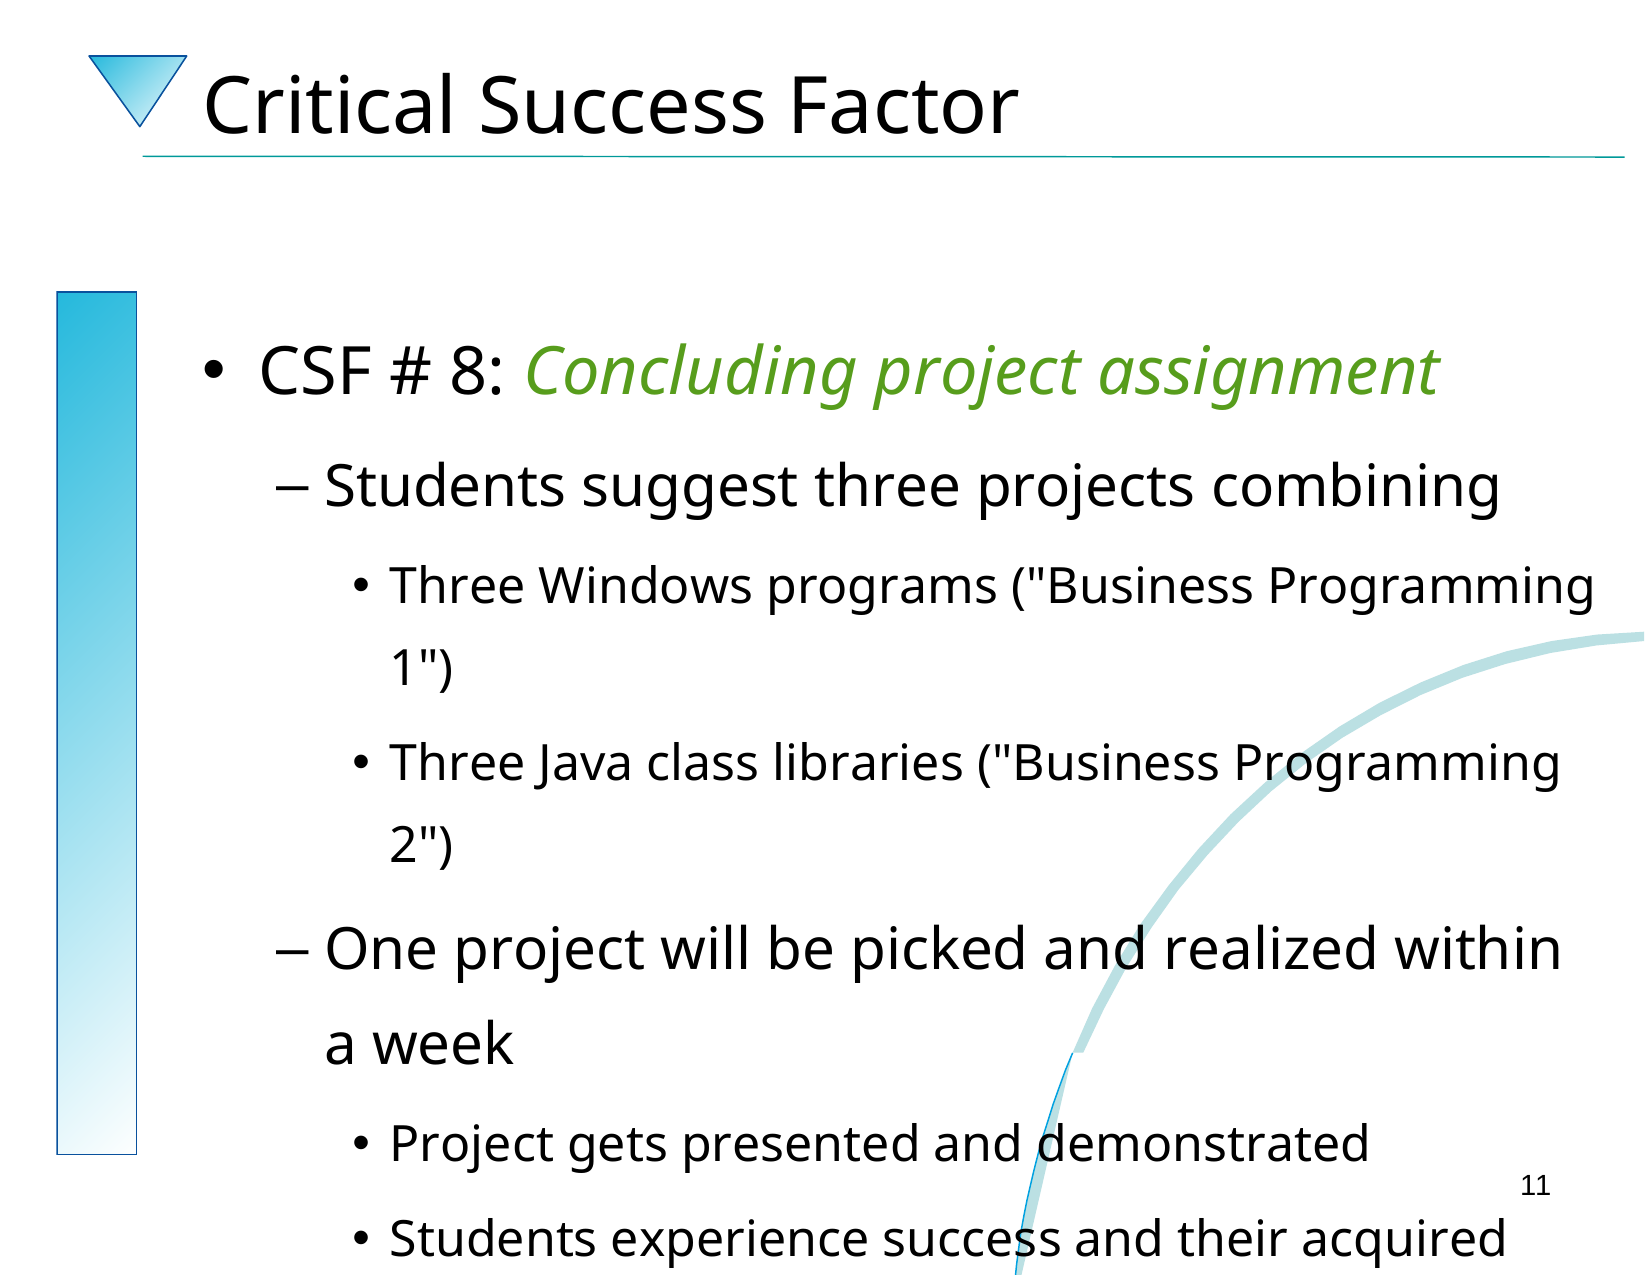

# Critical Success Factor
CSF # 8: Concluding project assignment
Students suggest three projects combining
Three Windows programs ("Business Programming 1")
Three Java class libraries ("Business Programming 2")
One project will be picked and realized within a week
Project gets presented and demonstrated
Students experience success and their acquired skills
11